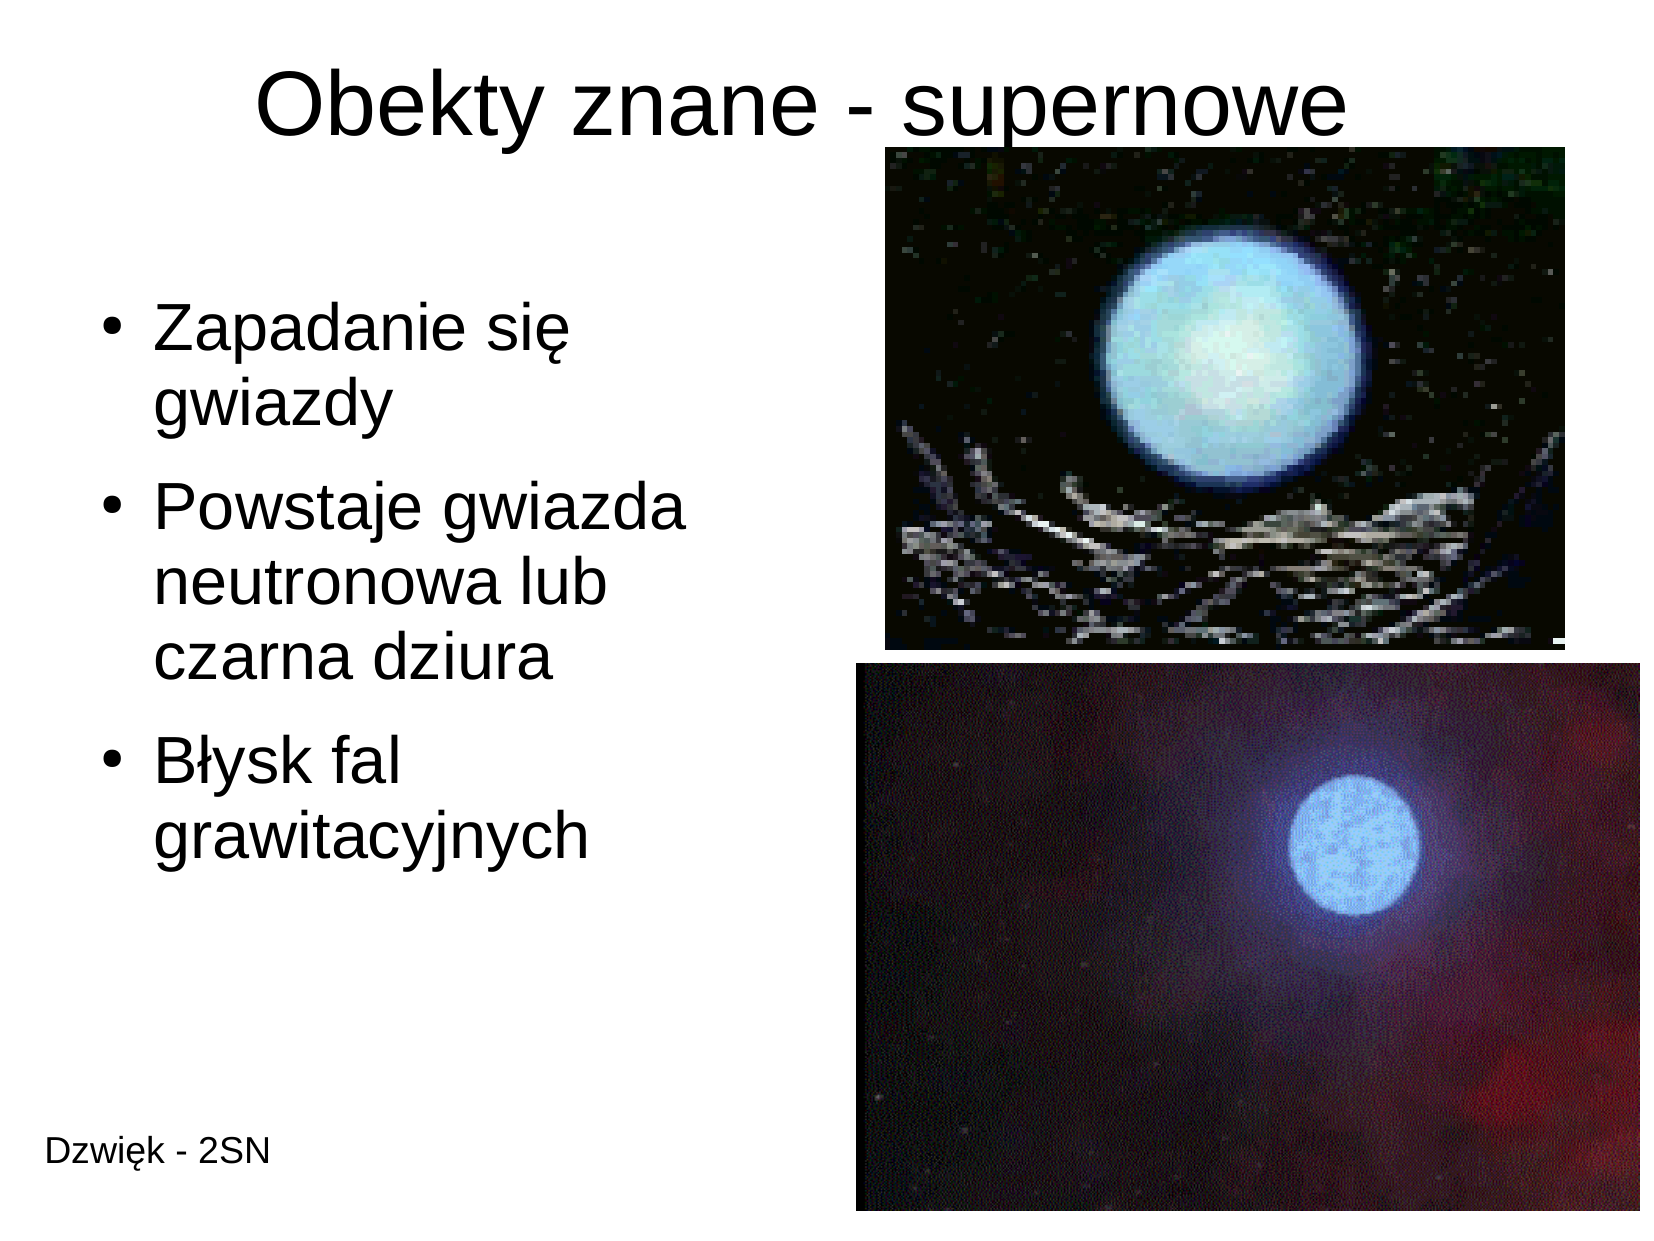

# Obekty znane - supernowe
Zapadanie się gwiazdy
Powstaje gwiazda neutronowa lub czarna dziura
Błysk fal grawitacyjnych
Dzwięk - 2SN